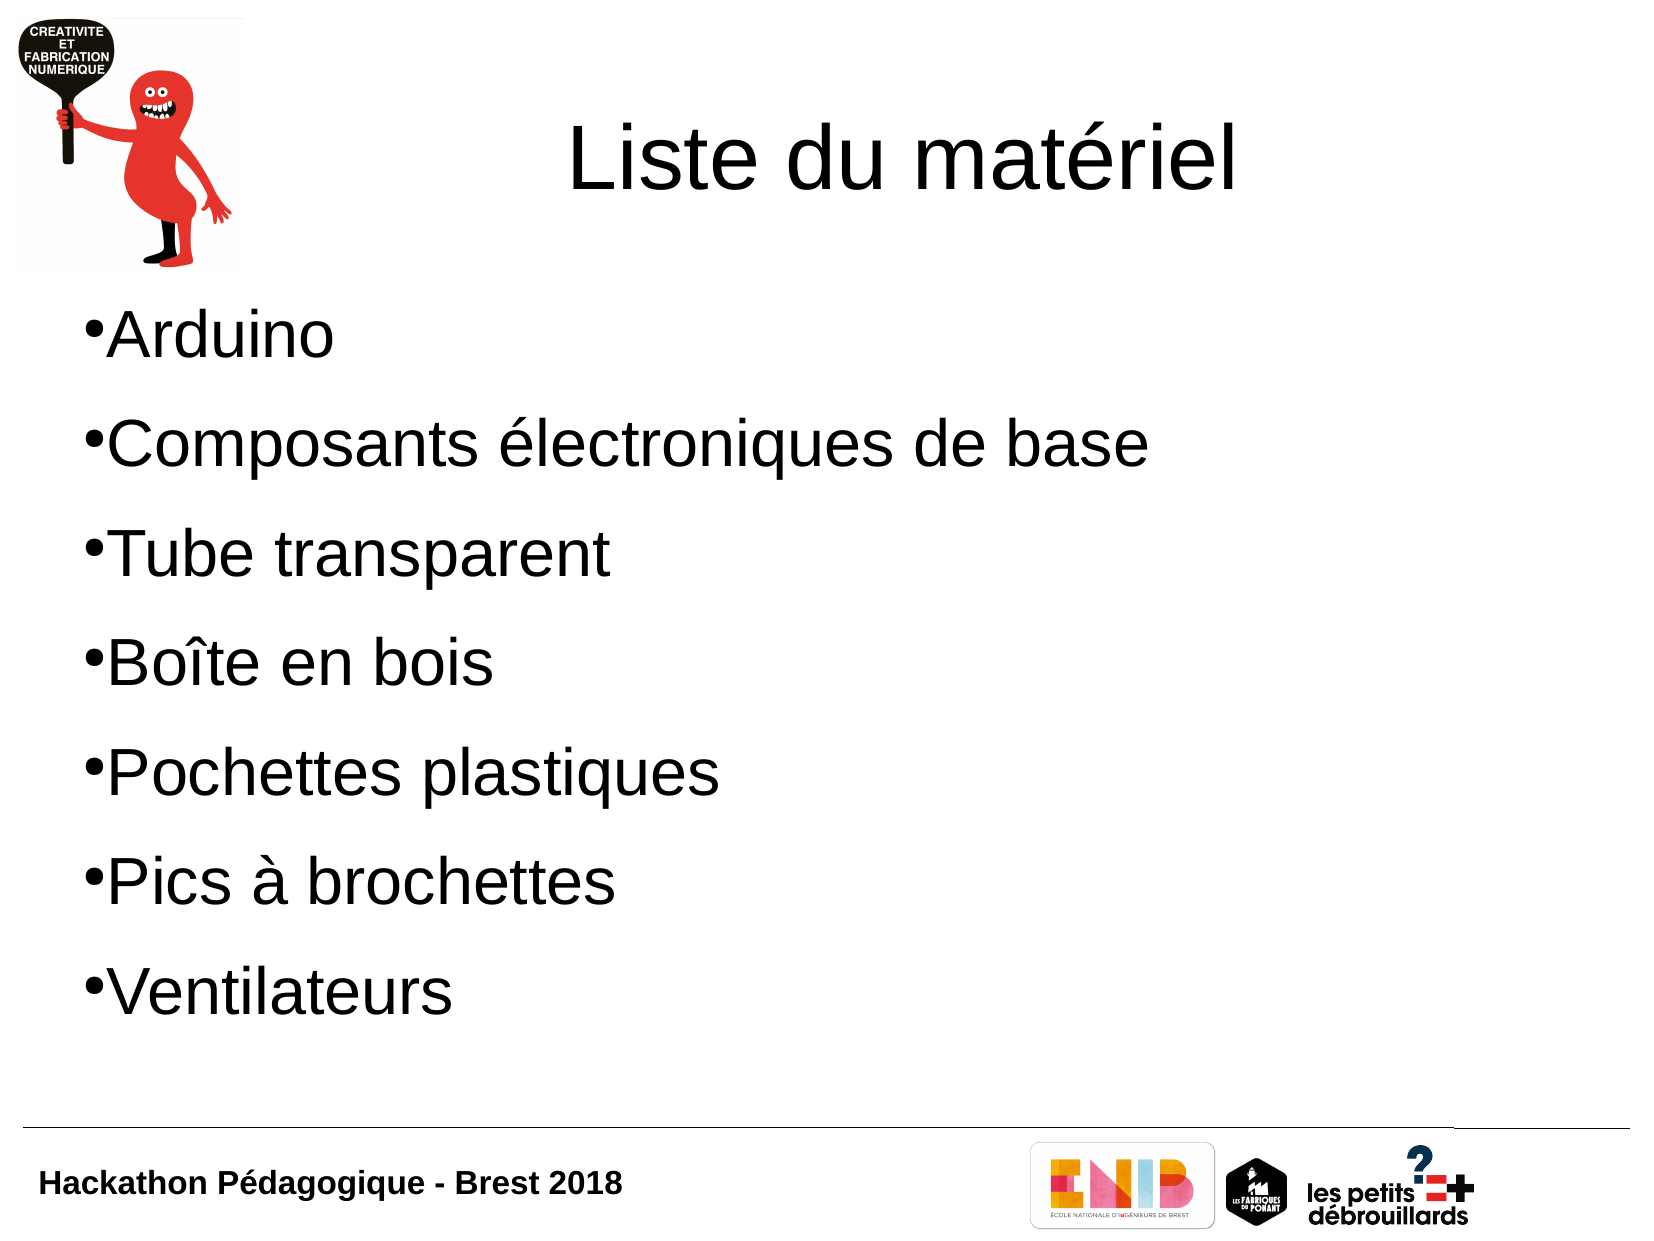

# Liste du matériel
Arduino
Composants électroniques de base
Tube transparent
Boîte en bois
Pochettes plastiques
Pics à brochettes
Ventilateurs
Hackathon Pédagogique - Brest 2018